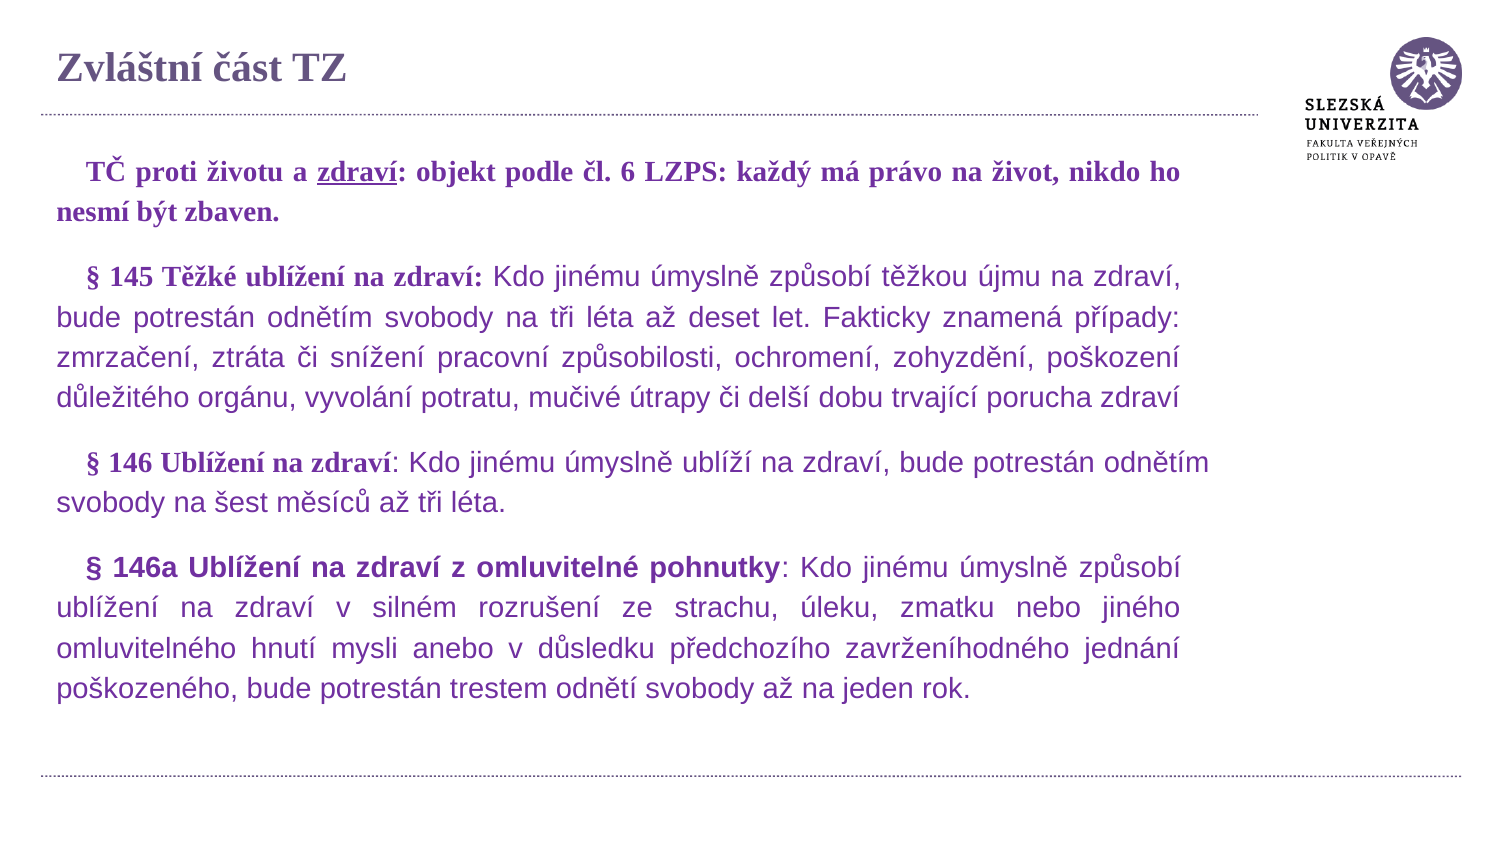

# Zvláštní část TZ
TČ proti životu a zdraví: objekt podle čl. 6 LZPS: každý má právo na život, nikdo ho nesmí být zbaven.
§ 145 Těžké ublížení na zdraví: Kdo jinému úmyslně způsobí těžkou újmu na zdraví, bude potrestán odnětím svobody na tři léta až deset let. Fakticky znamená případy: zmrzačení, ztráta či snížení pracovní způsobilosti, ochromení, zohyzdění, poškození důležitého orgánu, vyvolání potratu, mučivé útrapy či delší dobu trvající porucha zdraví
§ 146 Ublížení na zdraví: Kdo jinému úmyslně ublíží na zdraví, bude potrestán odnětím svobody na šest měsíců až tři léta.
§ 146a Ublížení na zdraví z omluvitelné pohnutky: Kdo jinému úmyslně způsobí ublížení na zdraví v silném rozrušení ze strachu, úleku, zmatku nebo jiného omluvitelného hnutí mysli anebo v důsledku předchozího zavrženíhodného jednání poškozeného, bude potrestán trestem odnětí svobody až na jeden rok.